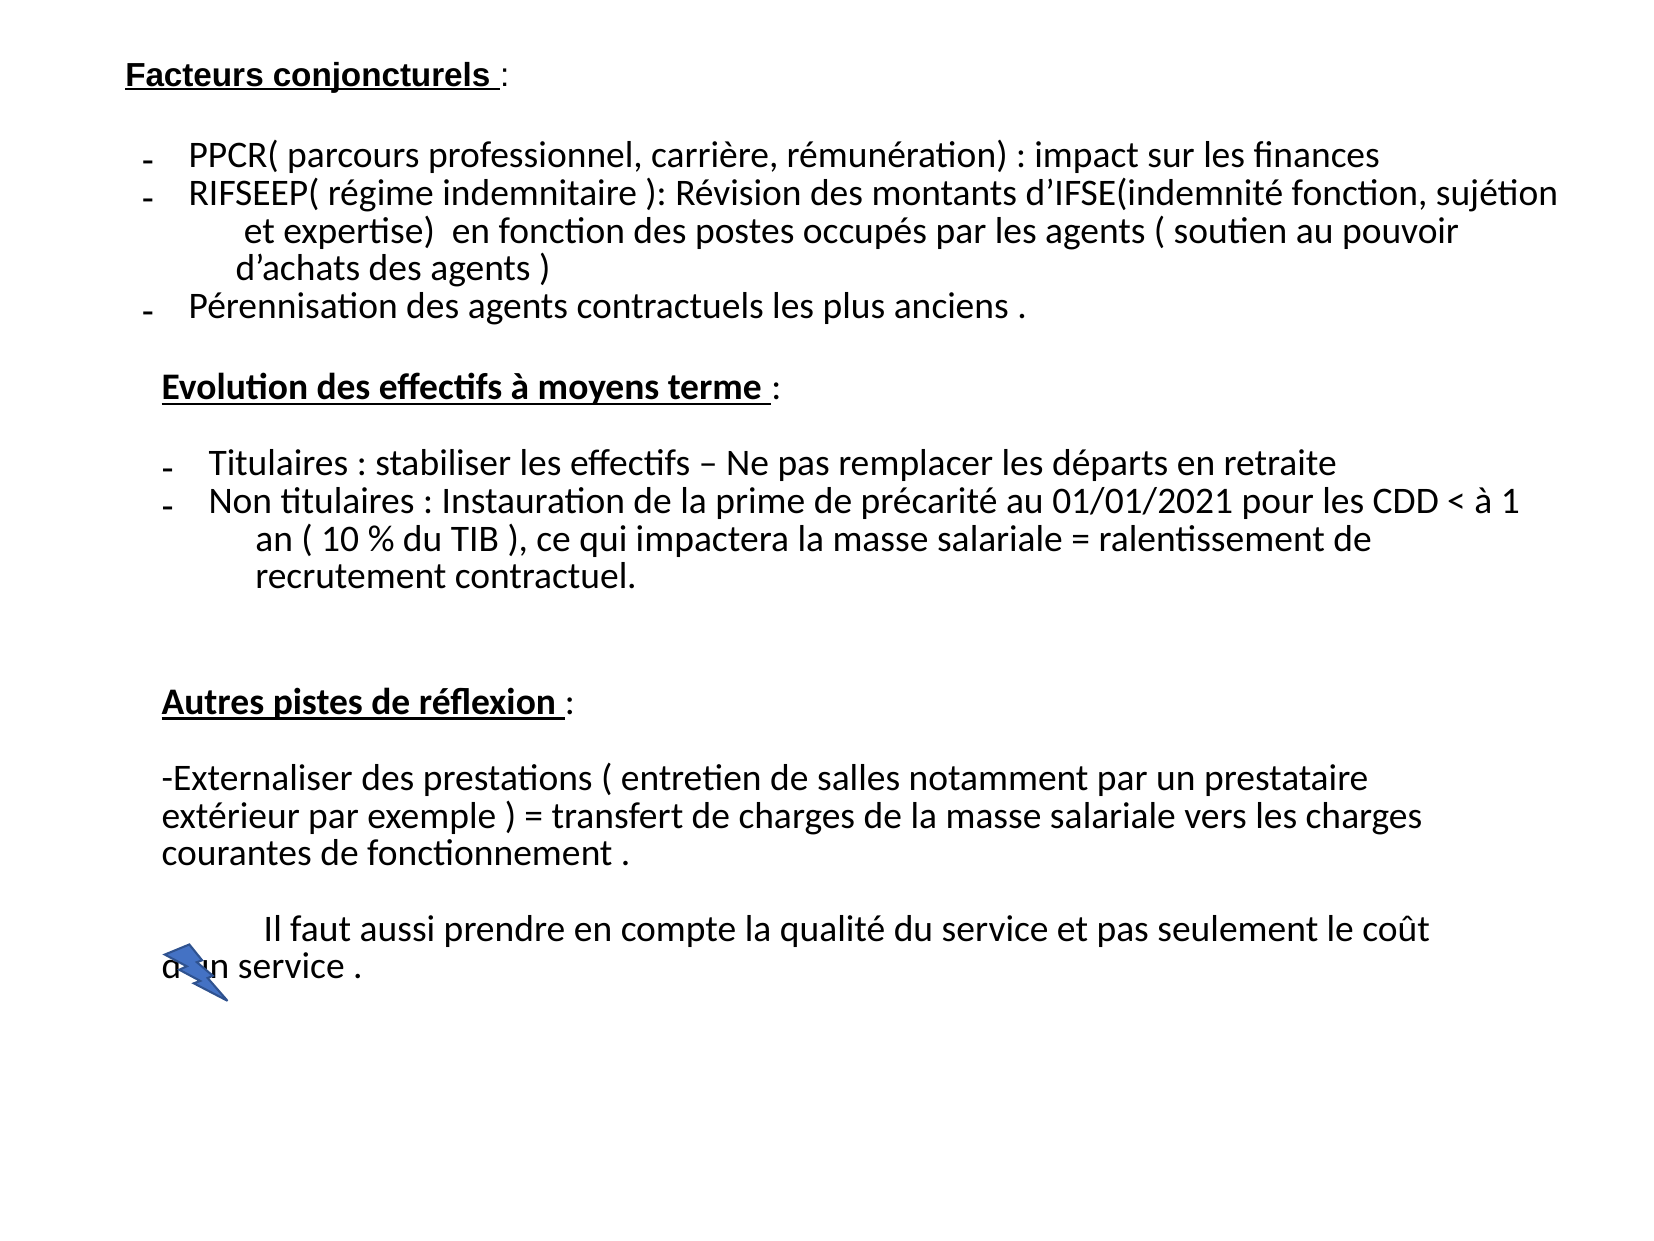

# Facteurs conjoncturels :
PPCR( parcours professionnel, carrière, rémunération) : impact sur les finances
RIFSEEP( régime indemnitaire ): Révision des montants d’IFSE(indemnité fonction, sujétion et expertise) en fonction des postes occupés par les agents ( soutien au pouvoir d’achats des agents )
Pérennisation des agents contractuels les plus anciens .
Evolution des effectifs à moyens terme :
Titulaires : stabiliser les effectifs – Ne pas remplacer les départs en retraite
Non titulaires : Instauration de la prime de précarité au 01/01/2021 pour les CDD < à 1 an ( 10 % du TIB ), ce qui impactera la masse salariale = ralentissement de recrutement contractuel.
Autres pistes de réflexion :
-Externaliser des prestations ( entretien de salles notamment par un prestataire extérieur par exemple ) = transfert de charges de la masse salariale vers les charges courantes de fonctionnement .
 Il faut aussi prendre en compte la qualité du service et pas seulement le coût d’un service .